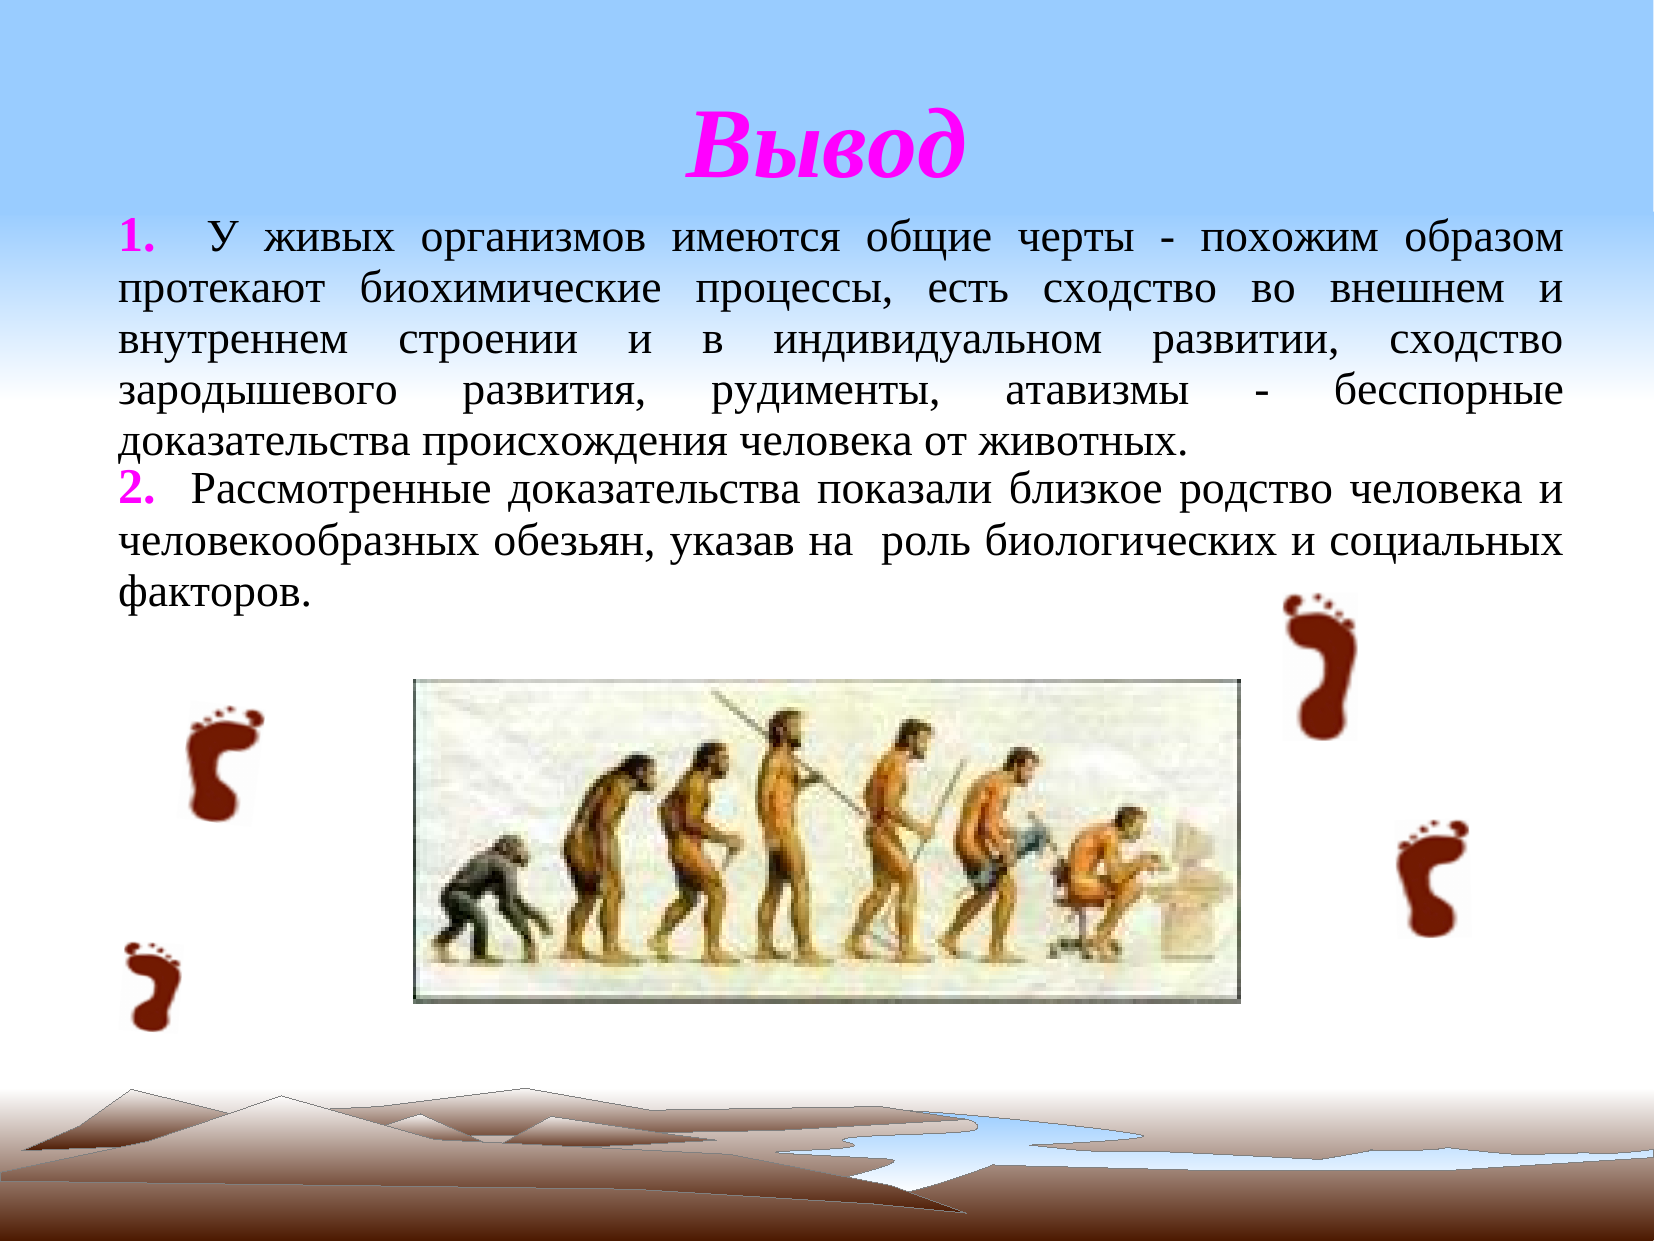

Вывод
1. У живых организмов имеются общие черты - похожим образом протекают биохимические процессы, есть сходство во внешнем и внутреннем строении и в индивидуальном развитии, сходство зародышевого развития, рудименты, атавизмы - бесспорные доказательства происхождения человека от животных.
2. Рассмотренные доказательства показали близкое родство человека и человекообразных обезьян, указав на роль биологических и социальных факторов.